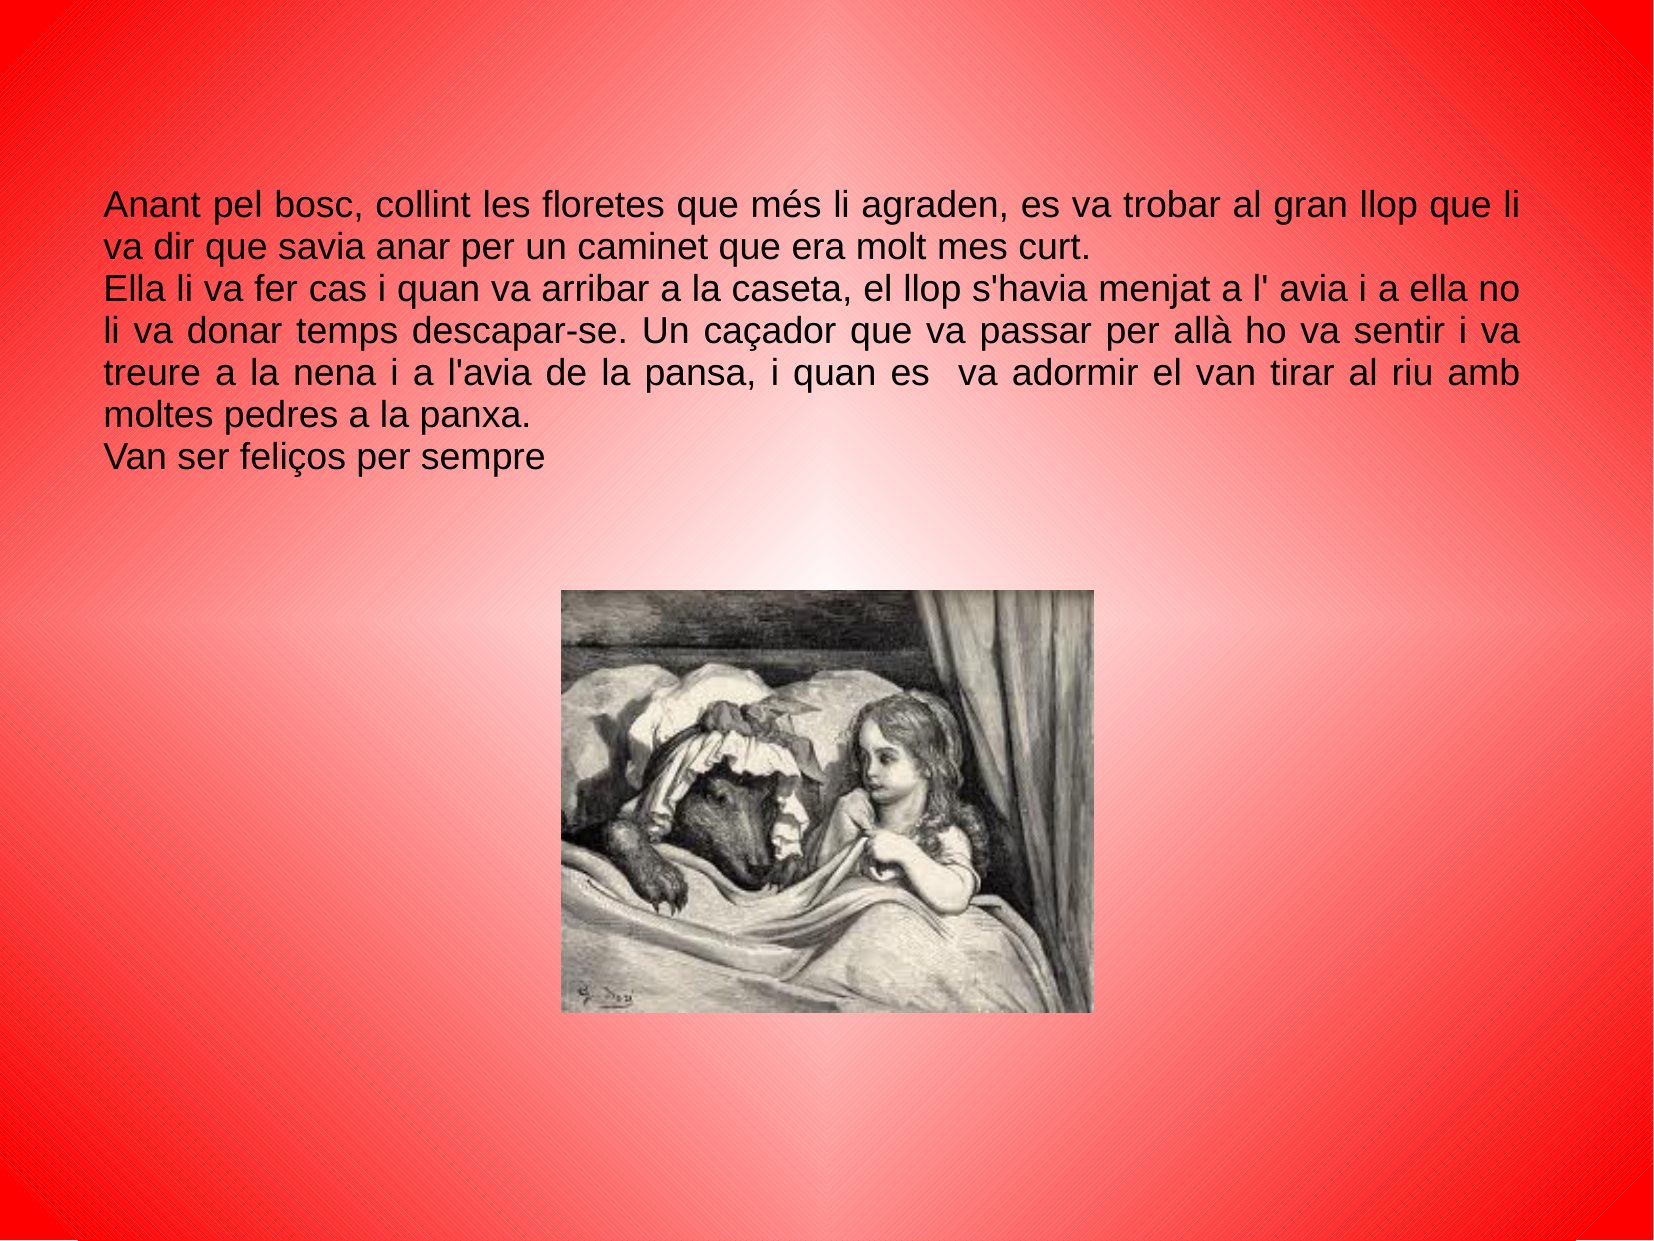

Anant pel bosc, collint les floretes que més li agraden, es va trobar al gran llop que li va dir que savia anar per un caminet que era molt mes curt.
Ella li va fer cas i quan va arribar a la caseta, el llop s'havia menjat a l' avia i a ella no li va donar temps descapar-se. Un caçador que va passar per allà ho va sentir i va treure a la nena i a l'avia de la pansa, i quan es va adormir el van tirar al riu amb moltes pedres a la panxa.
Van ser feliços per sempre